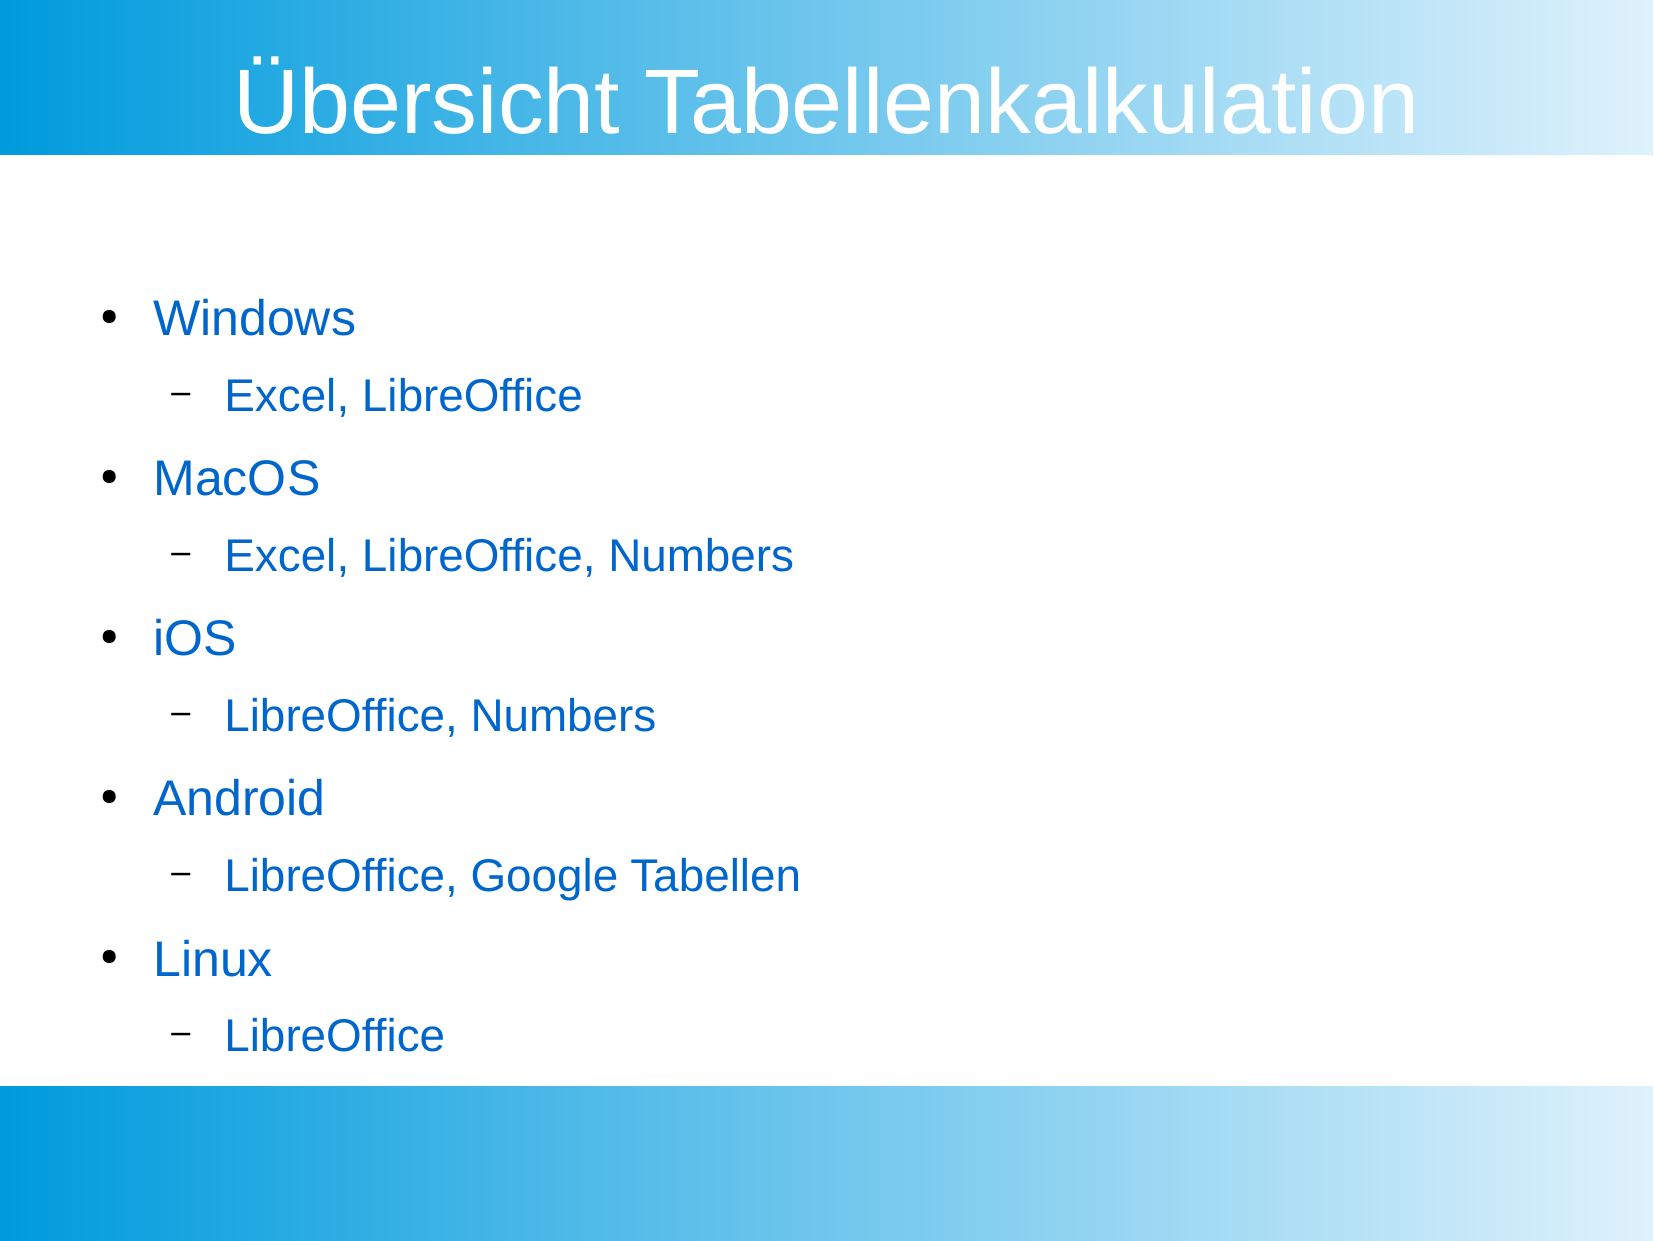

# Übersicht Tabellenkalkulation
Windows
Excel, LibreOffice
MacOS
Excel, LibreOffice, Numbers
iOS
LibreOffice, Numbers
Android
LibreOffice, Google Tabellen
Linux
LibreOffice